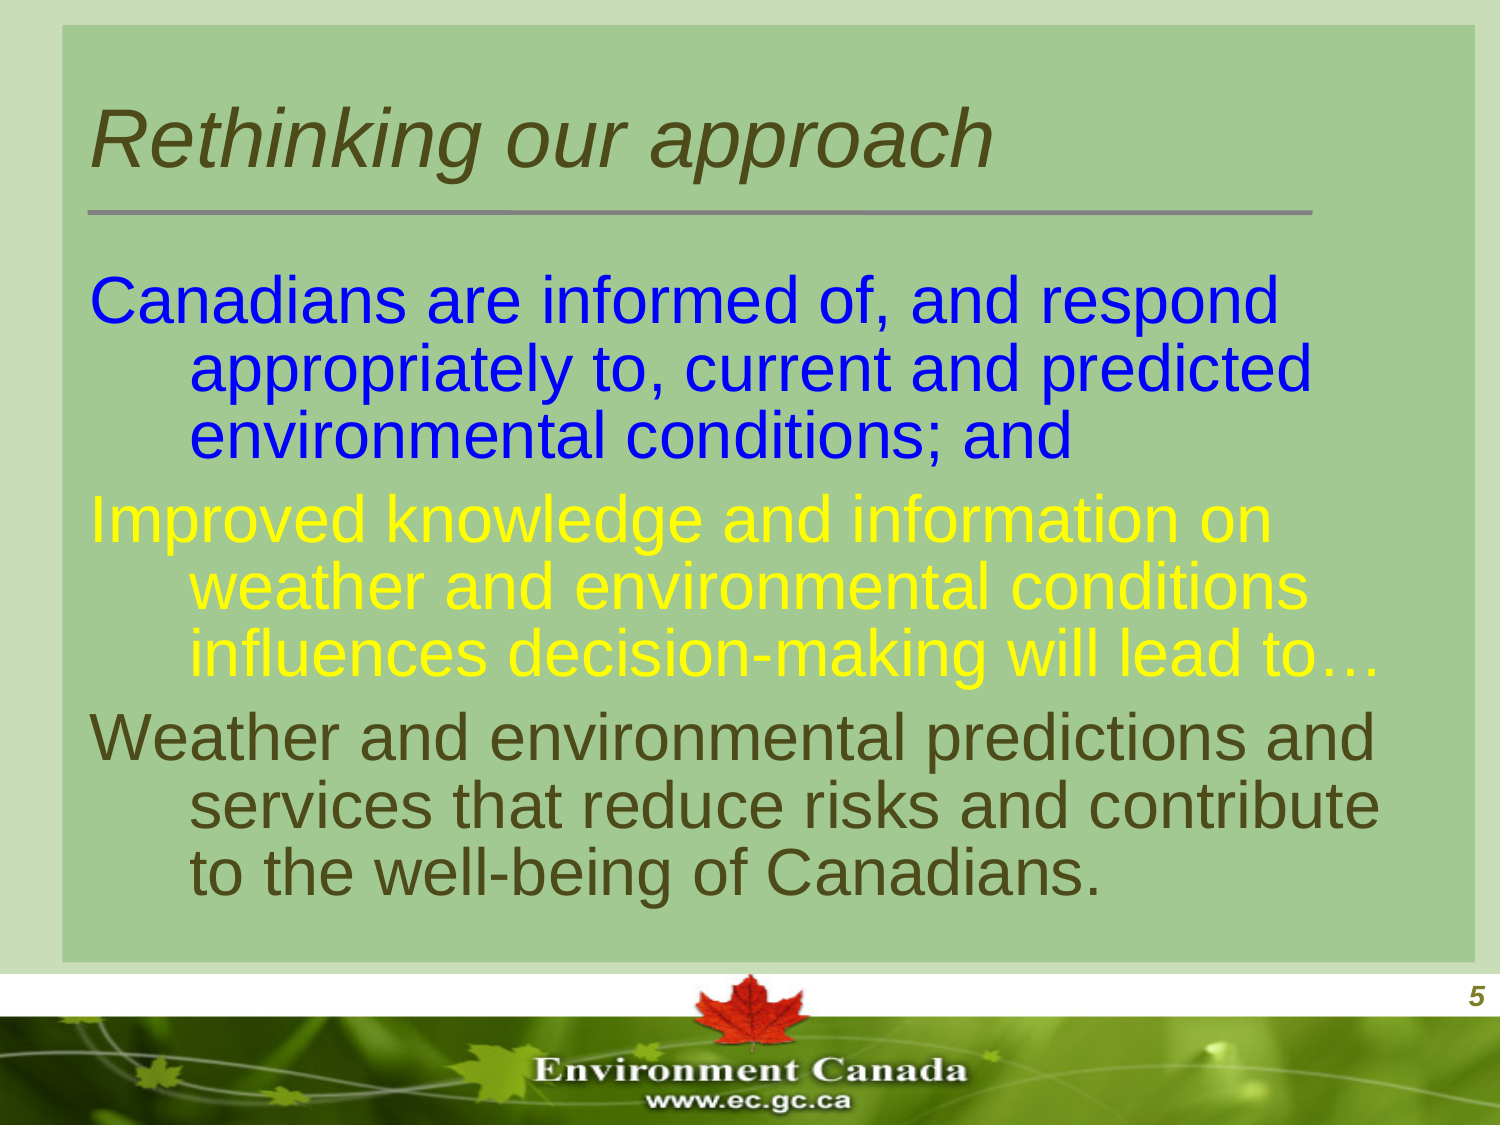

# Rethinking our approach
Canadians are informed of, and respond appropriately to, current and predicted environmental conditions; and
Improved knowledge and information on weather and environmental conditions influences decision-making will lead to…
Weather and environmental predictions and services that reduce risks and contribute to the well-being of Canadians.
5